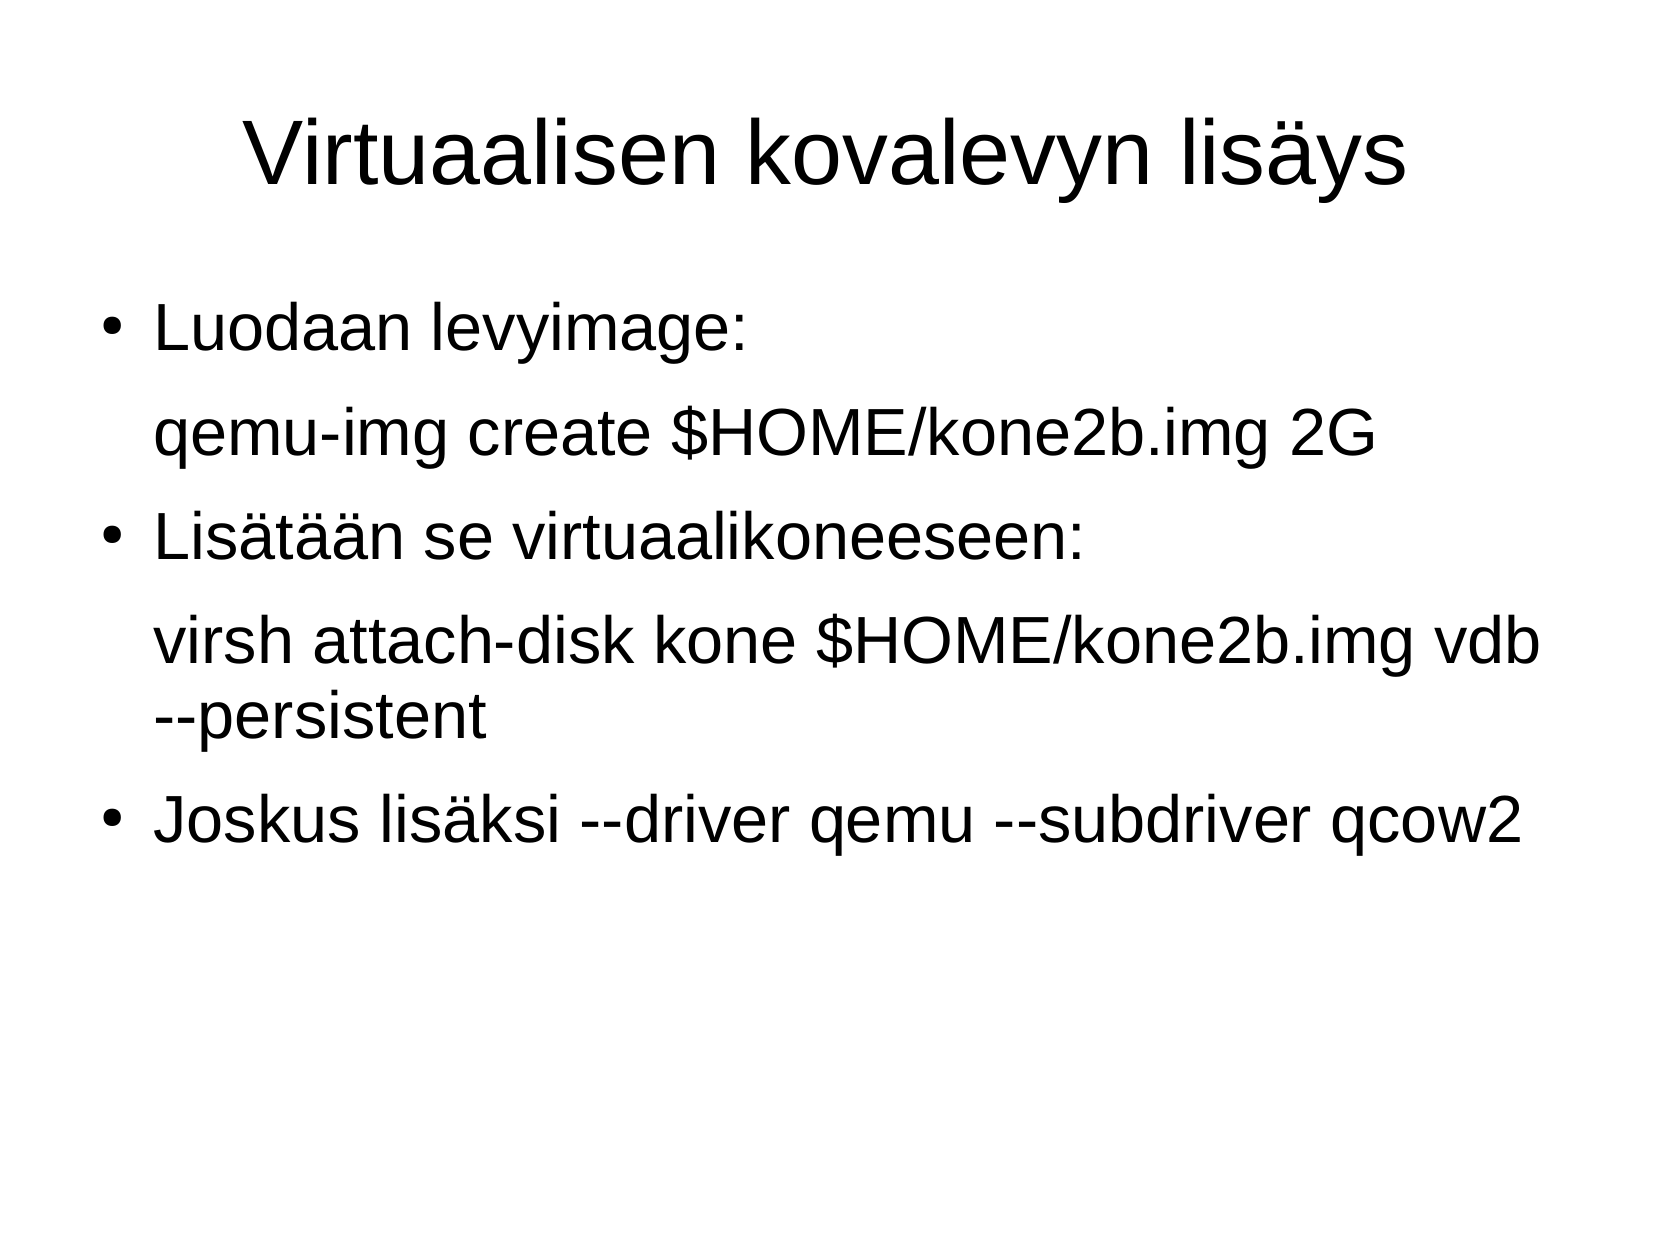

# Virtuaalisen kovalevyn lisäys
Luodaan levyimage:
qemu-img create $HOME/kone2b.img 2G
Lisätään se virtuaalikoneeseen:
virsh attach-disk kone $HOME/kone2b.img vdb --persistent
Joskus lisäksi --driver qemu --subdriver qcow2